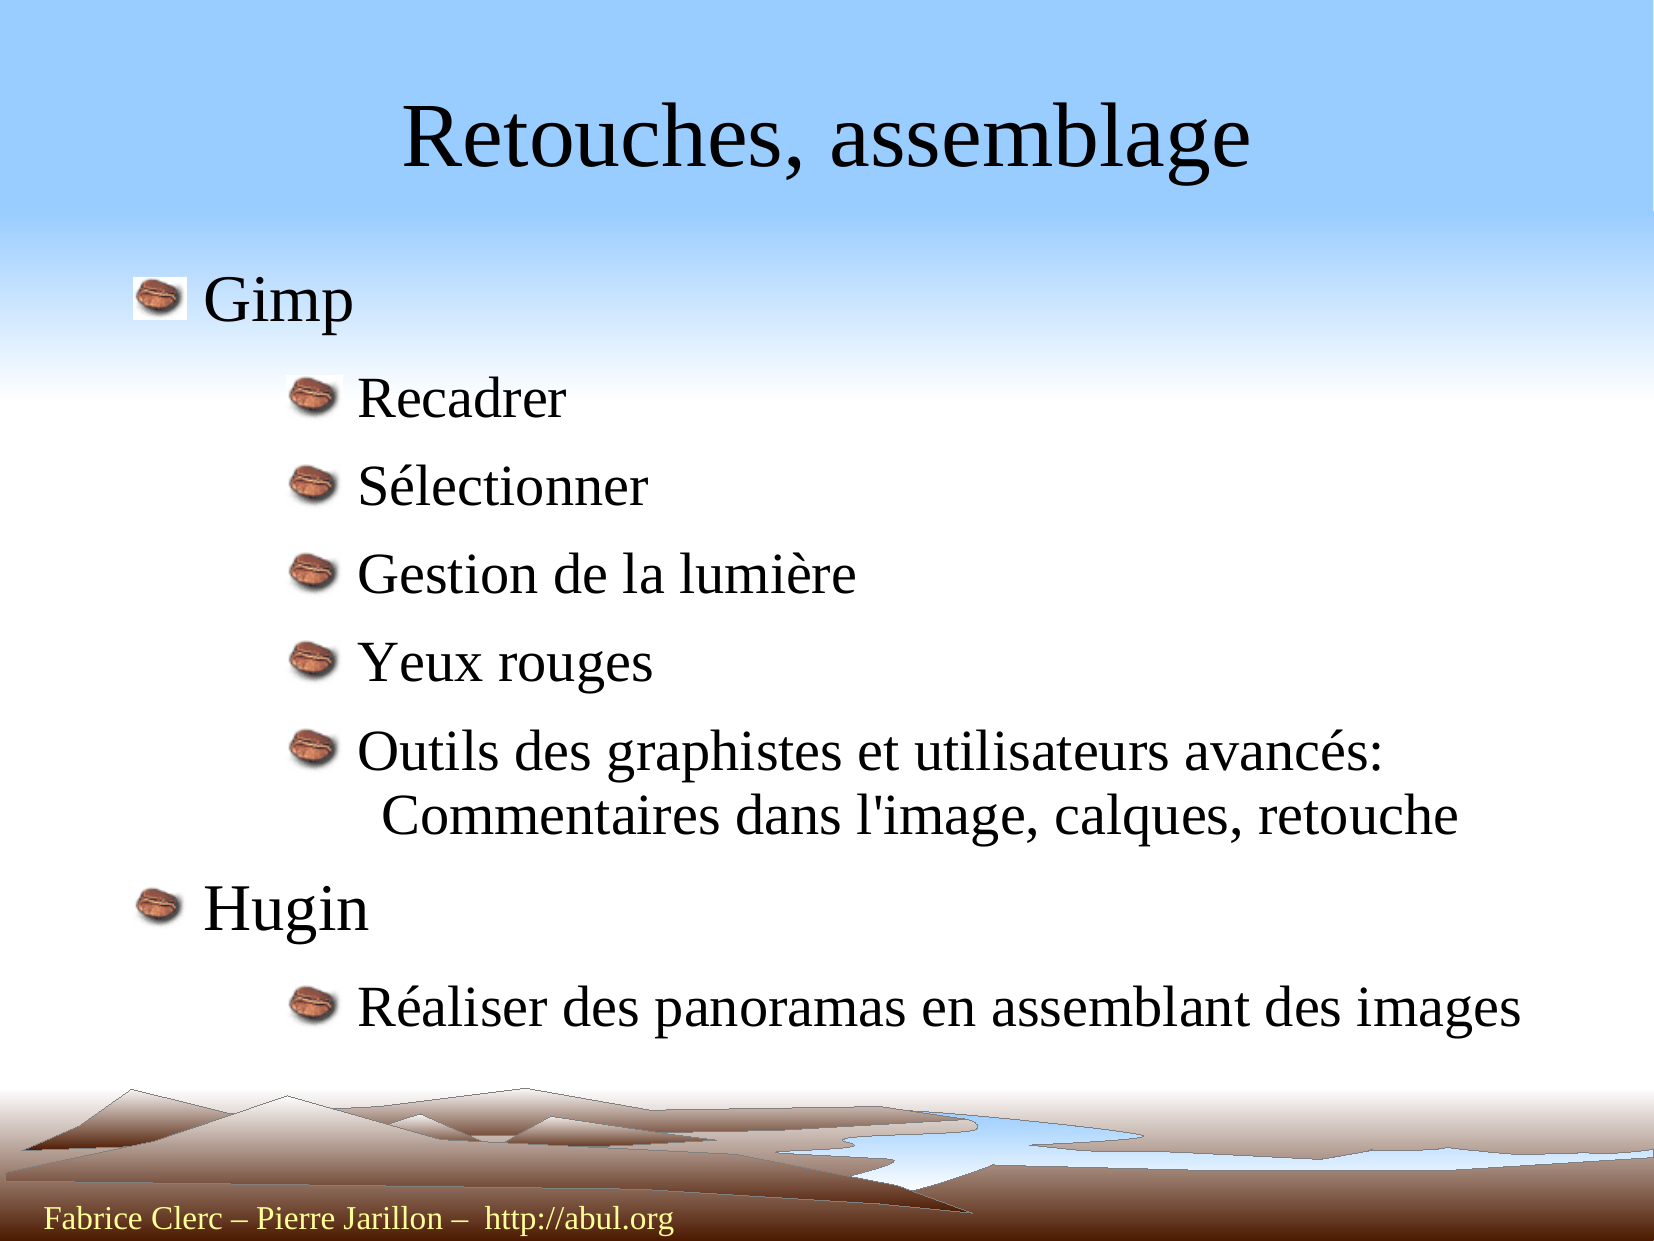

# Retouches, assemblage
 Gimp
 Recadrer
 Sélectionner
 Gestion de la lumière
 Yeux rouges
 Outils des graphistes et utilisateurs avancés: Commentaires dans l'image, calques, retouche
 Hugin
 Réaliser des panoramas en assemblant des images